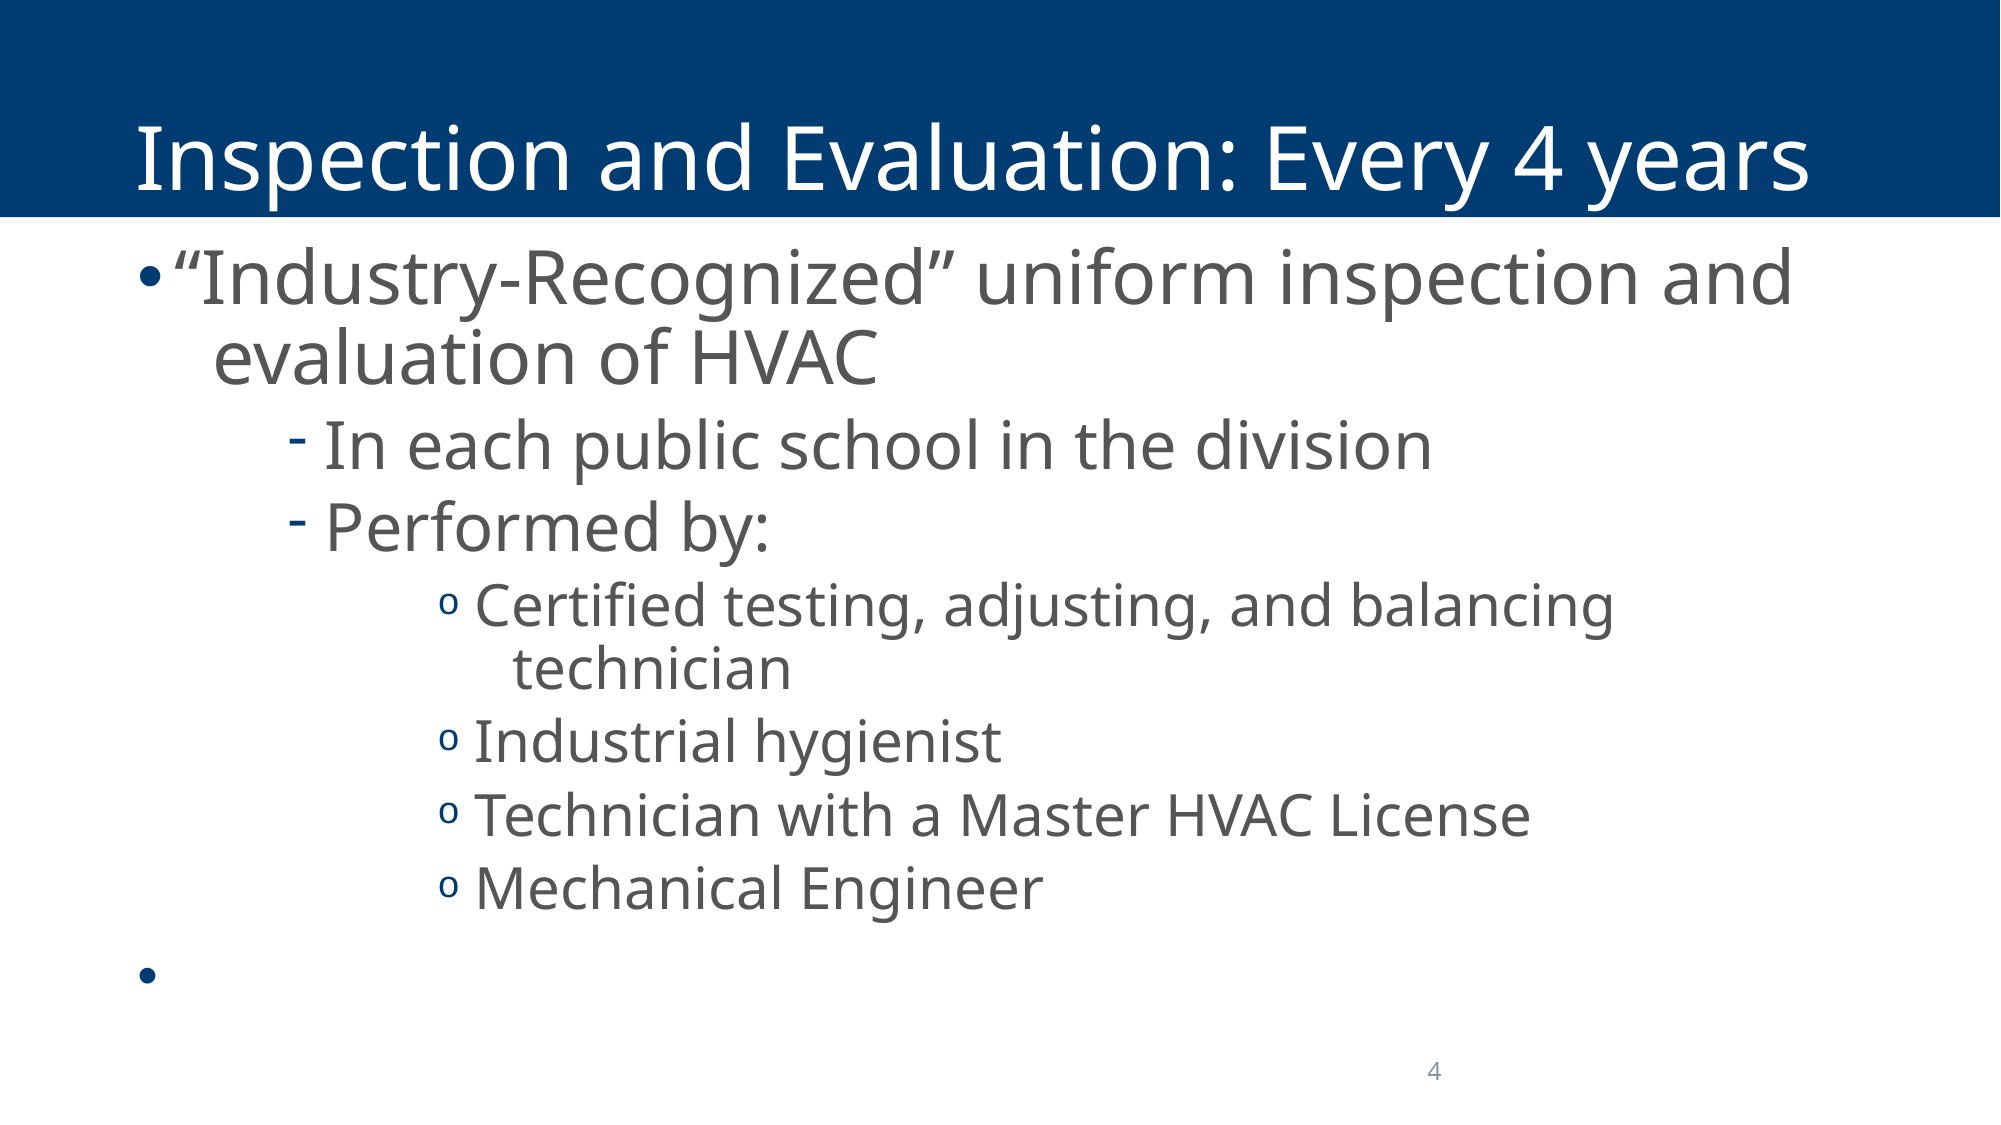

# Inspection and Evaluation: Every 4 years
“Industry-Recognized” uniform inspection and evaluation of HVAC
In each public school in the division
Performed by:
Certified testing, adjusting, and balancing technician
Industrial hygienist
Technician with a Master HVAC License
Mechanical Engineer